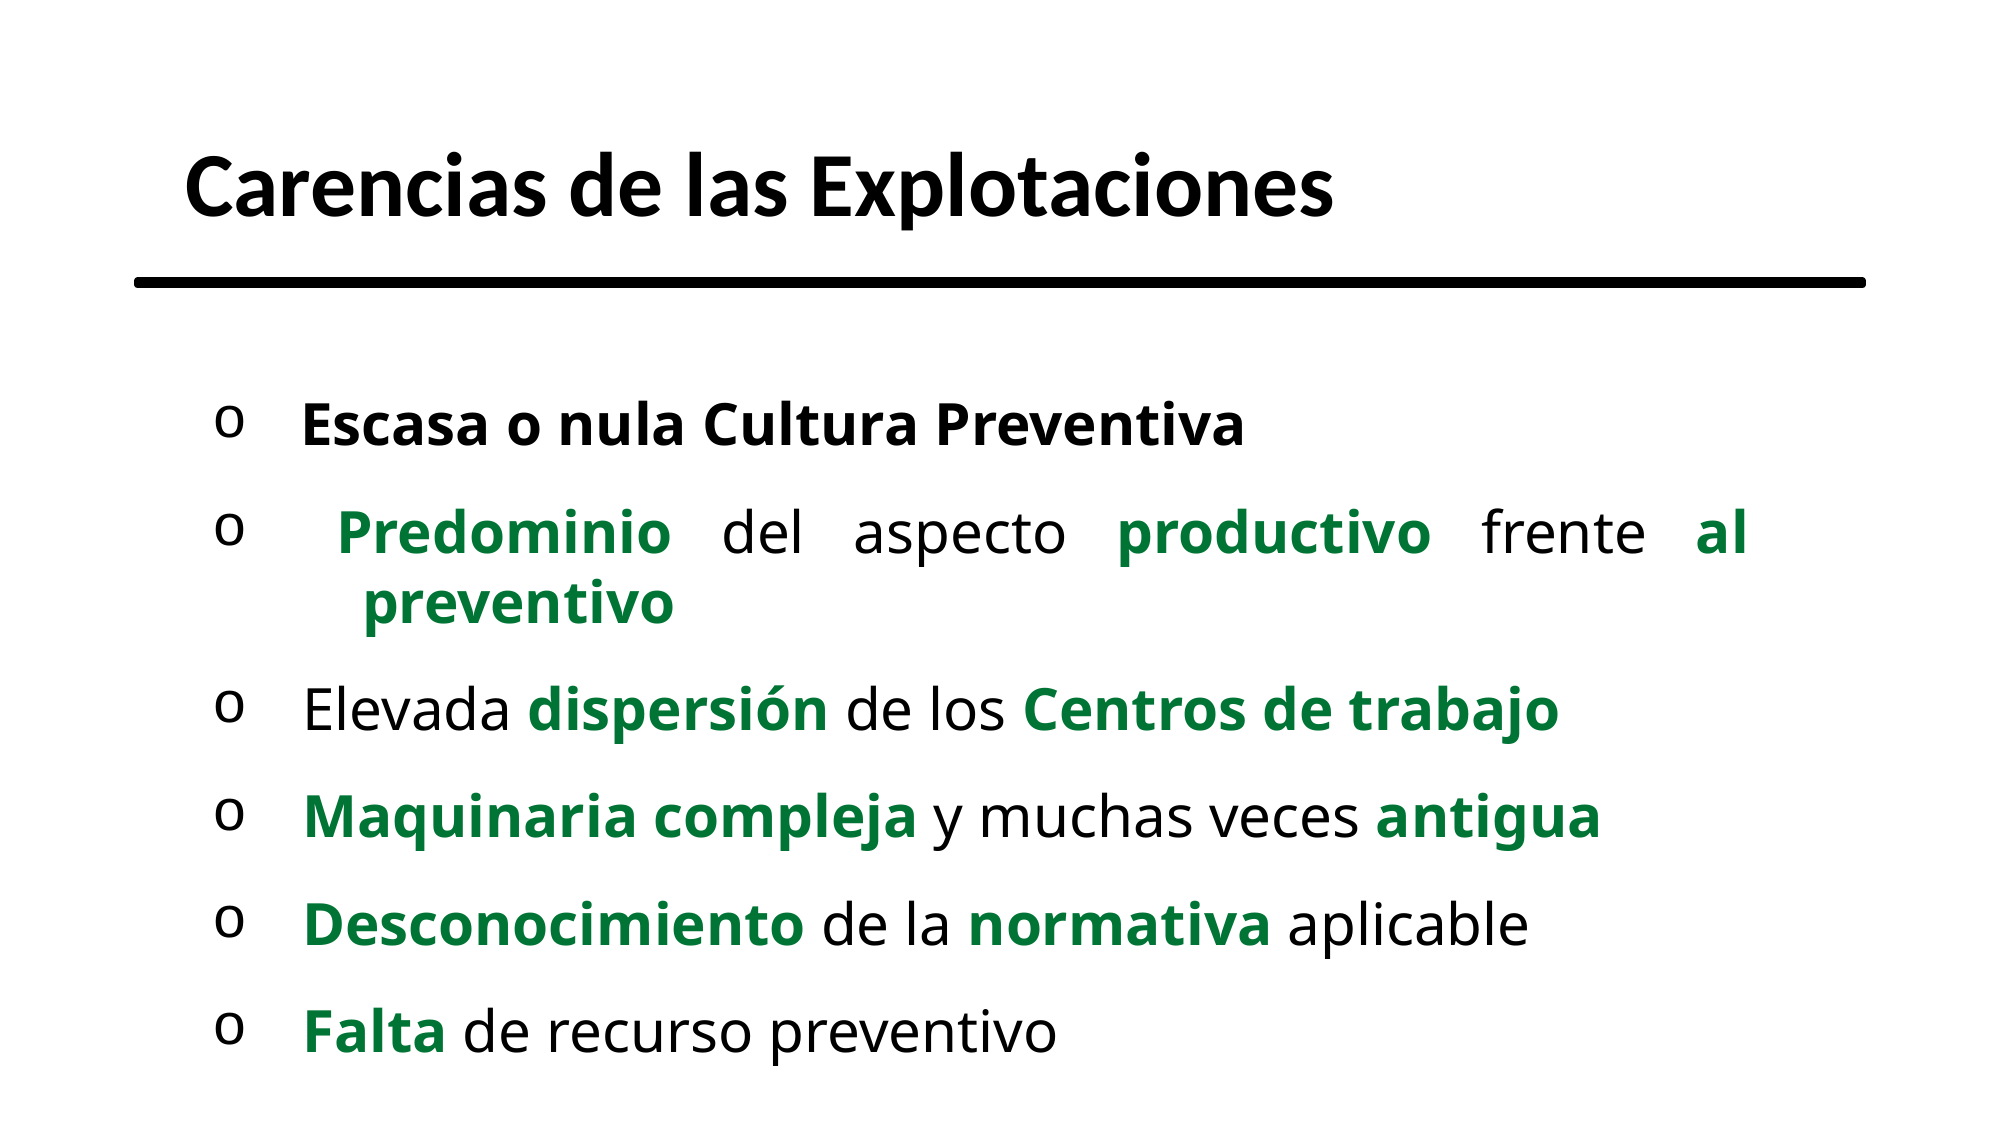

# Carencias de las Explotaciones
 Escasa o nula Cultura Preventiva
 Predominio del aspecto productivo frente al preventivo
 Elevada dispersión de los Centros de trabajo
 Maquinaria compleja y muchas veces antigua
 Desconocimiento de la normativa aplicable
 Falta de recurso preventivo